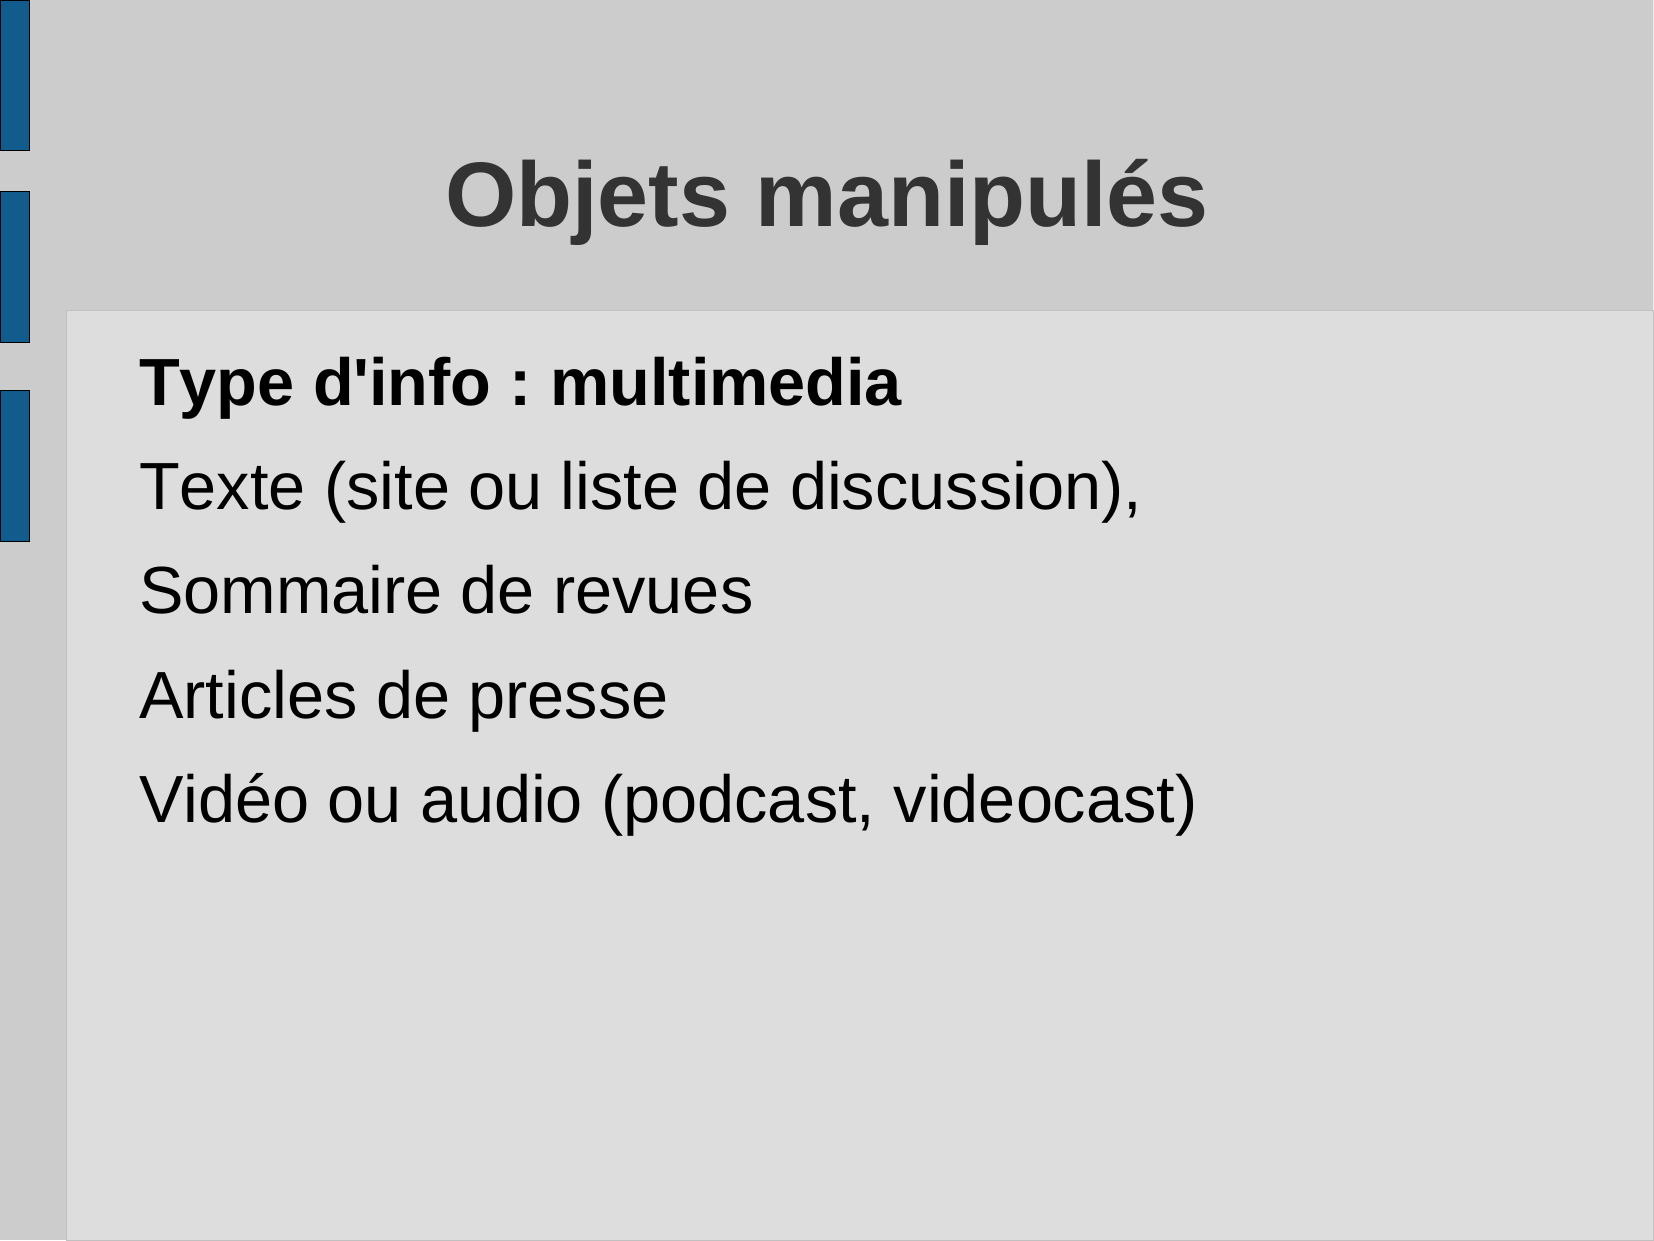

# Objets manipulés
Type d'info : multimedia
Texte (site ou liste de discussion),
Sommaire de revues
Articles de presse
Vidéo ou audio (podcast, videocast)